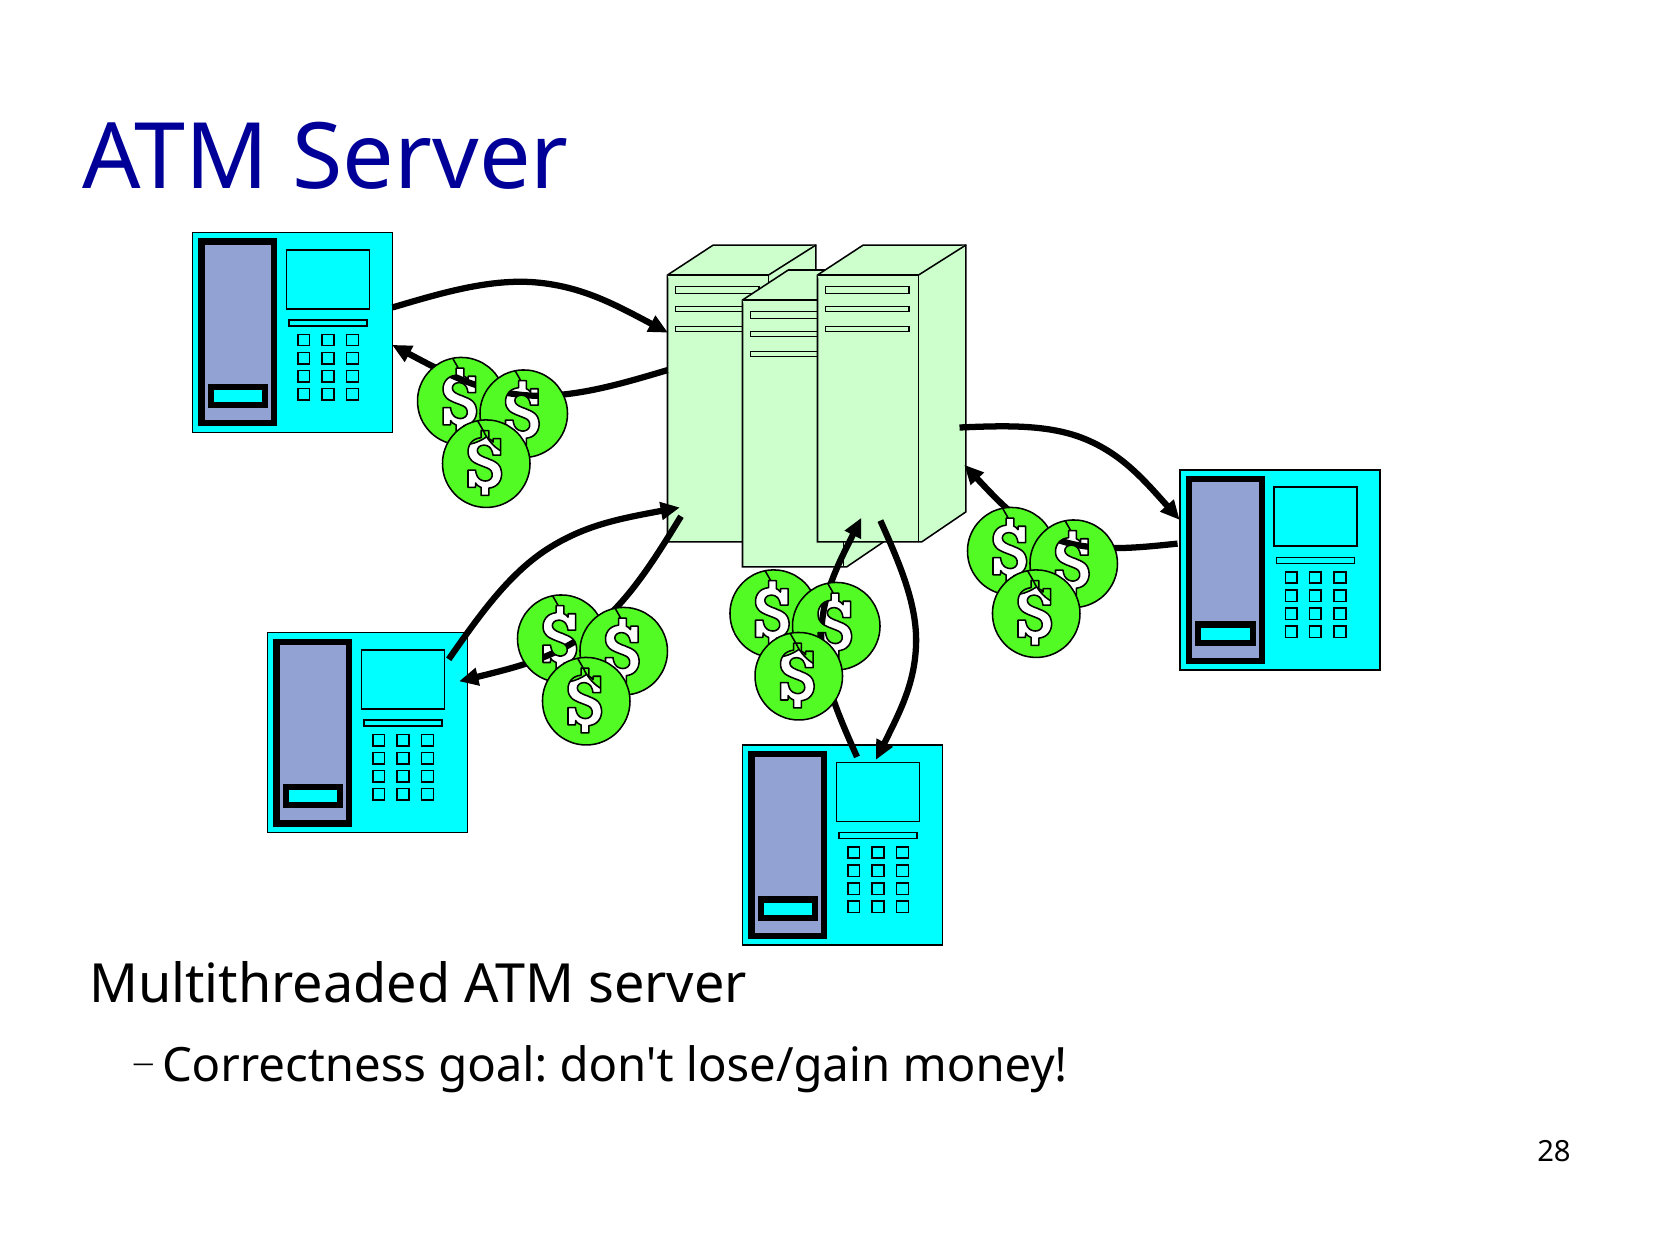

# ATM Server
Multithreaded ATM server
Correctness goal: don't lose/gain money!
28